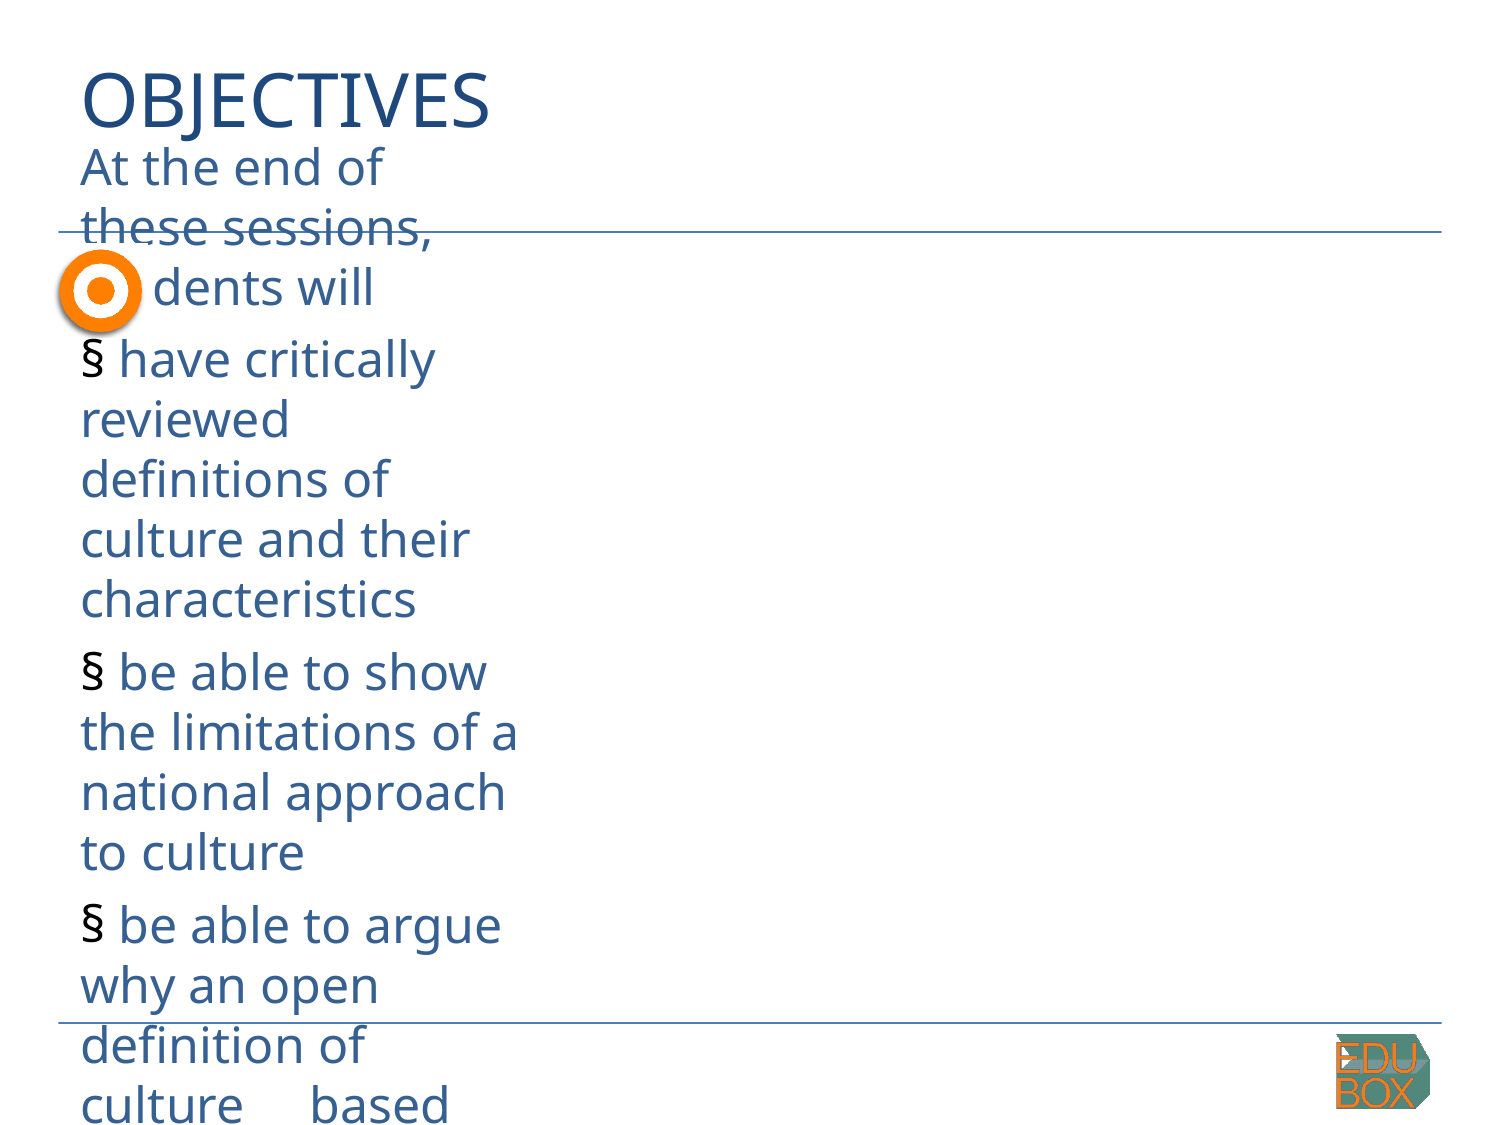

# OBJECTIVES
At the end of these sessions, students will
 have critically reviewed definitions of culture and their characteristics
 be able to show the limitations of a national approach to culture
 be able to argue why an open definition of culture based on the understanding of multi-collectivity is better able to capture the multi-faceted nature of culture in today’s world